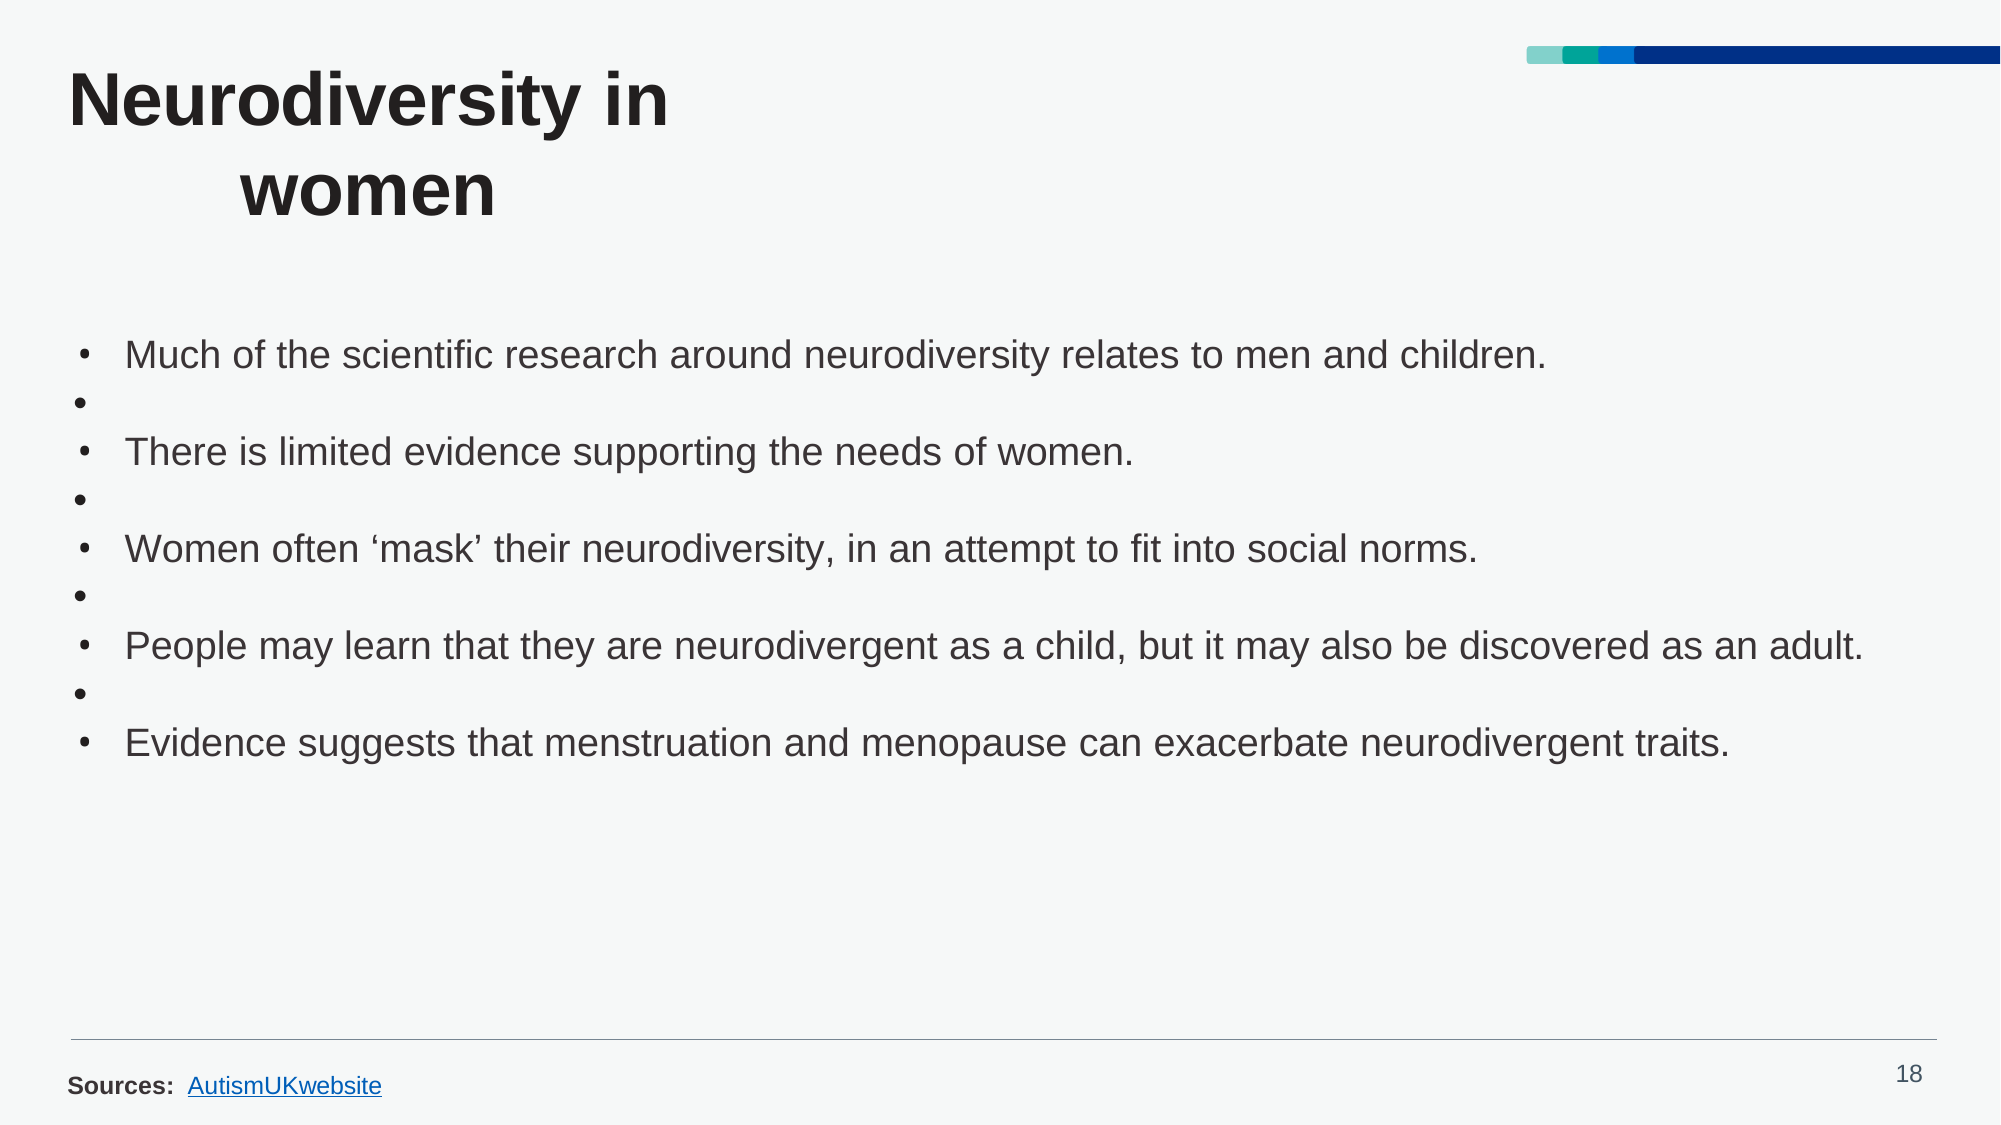

# Neurodiversity in women
Much of the scientific research around neurodiversity relates to men and children.
There is limited evidence supporting the needs of women.
Women often ‘mask’ their neurodiversity, in an attempt to fit into social norms.
People may learn that they are neurodivergent as a child, but it may also be discovered as an adult.
Evidence suggests that menstruation and menopause can exacerbate neurodivergent traits.
Sources: AutismUKwebsite